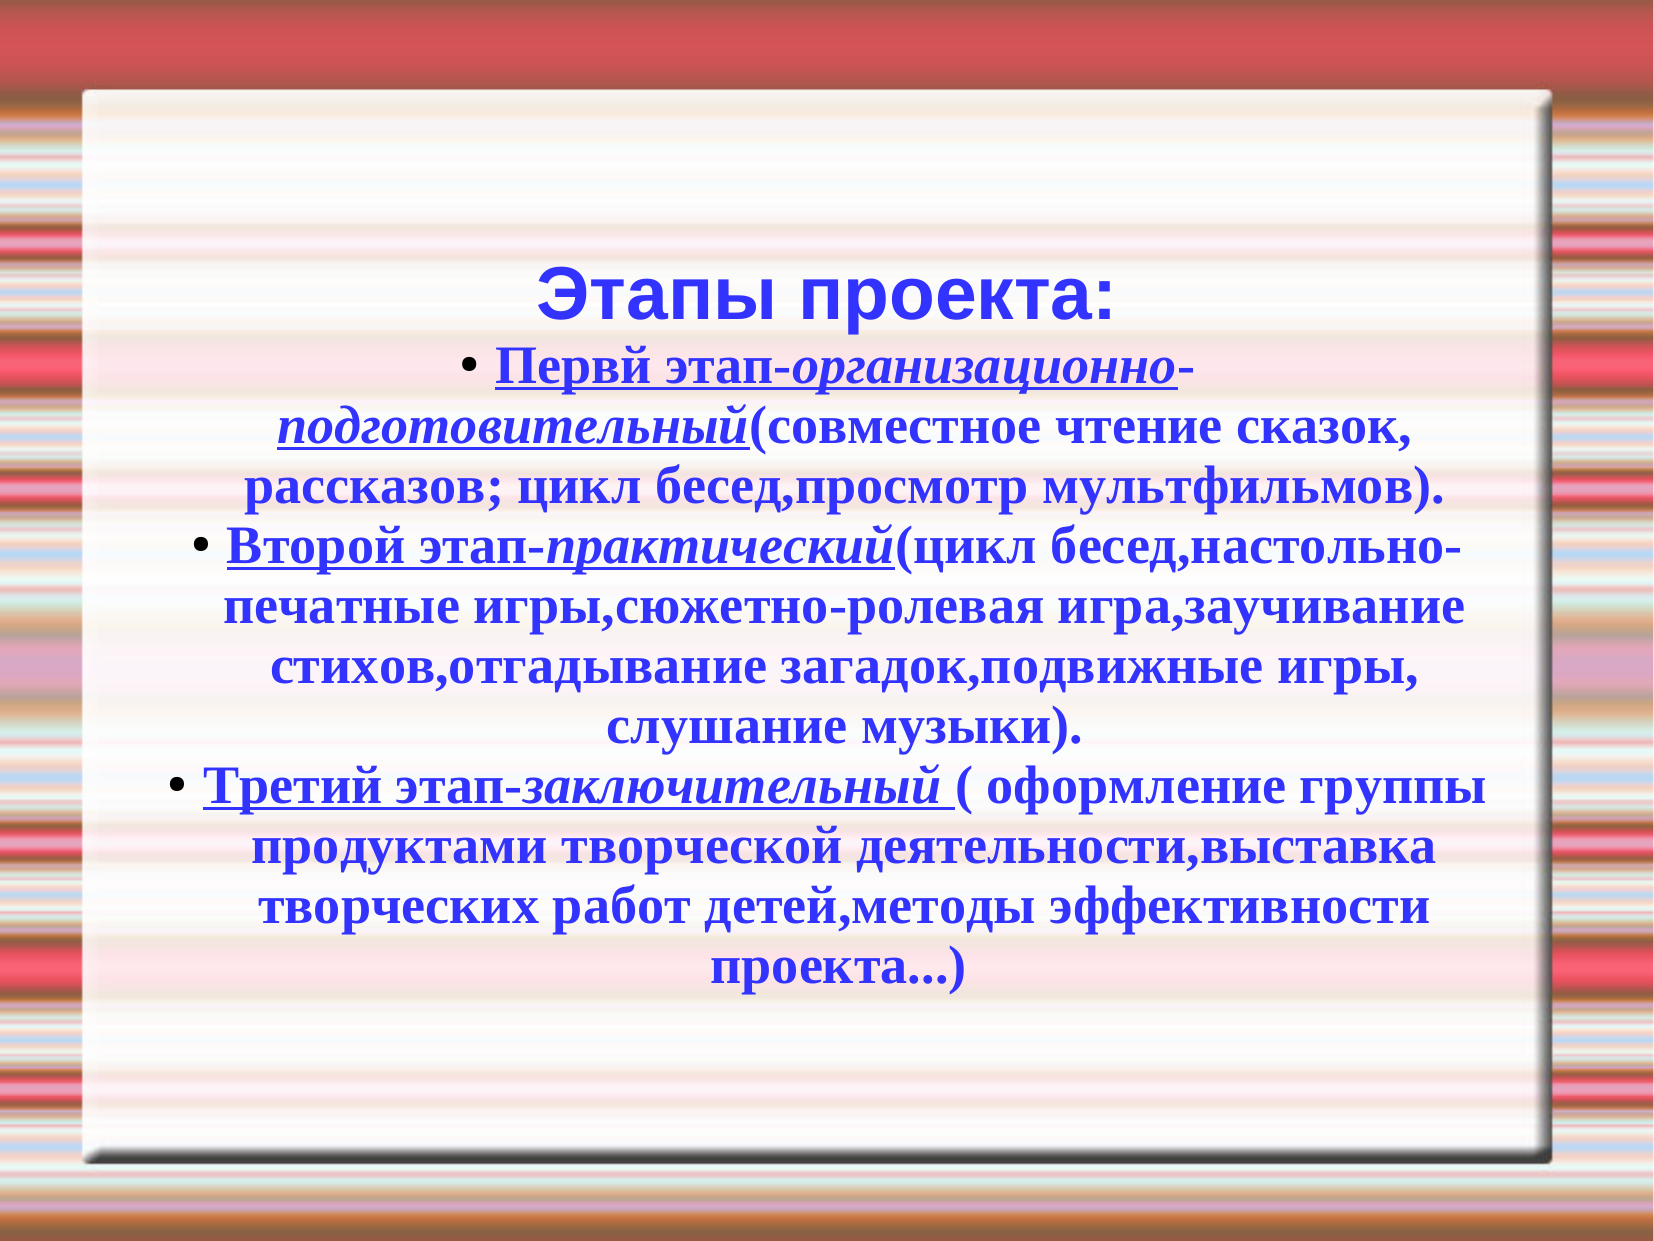

# Этапы проекта:
Первй этап-организационно-подготовительный(совместное чтение сказок, рассказов; цикл бесед,просмотр мультфильмов).
Второй этап-практический(цикл бесед,настольно-печатные игры,сюжетно-ролевая игра,заучивание стихов,отгадывание загадок,подвижные игры, слушание музыки).
Третий этап-заключительный ( оформление группы продуктами творческой деятельности,выставка творческих работ детей,методы эффективности проекта...)